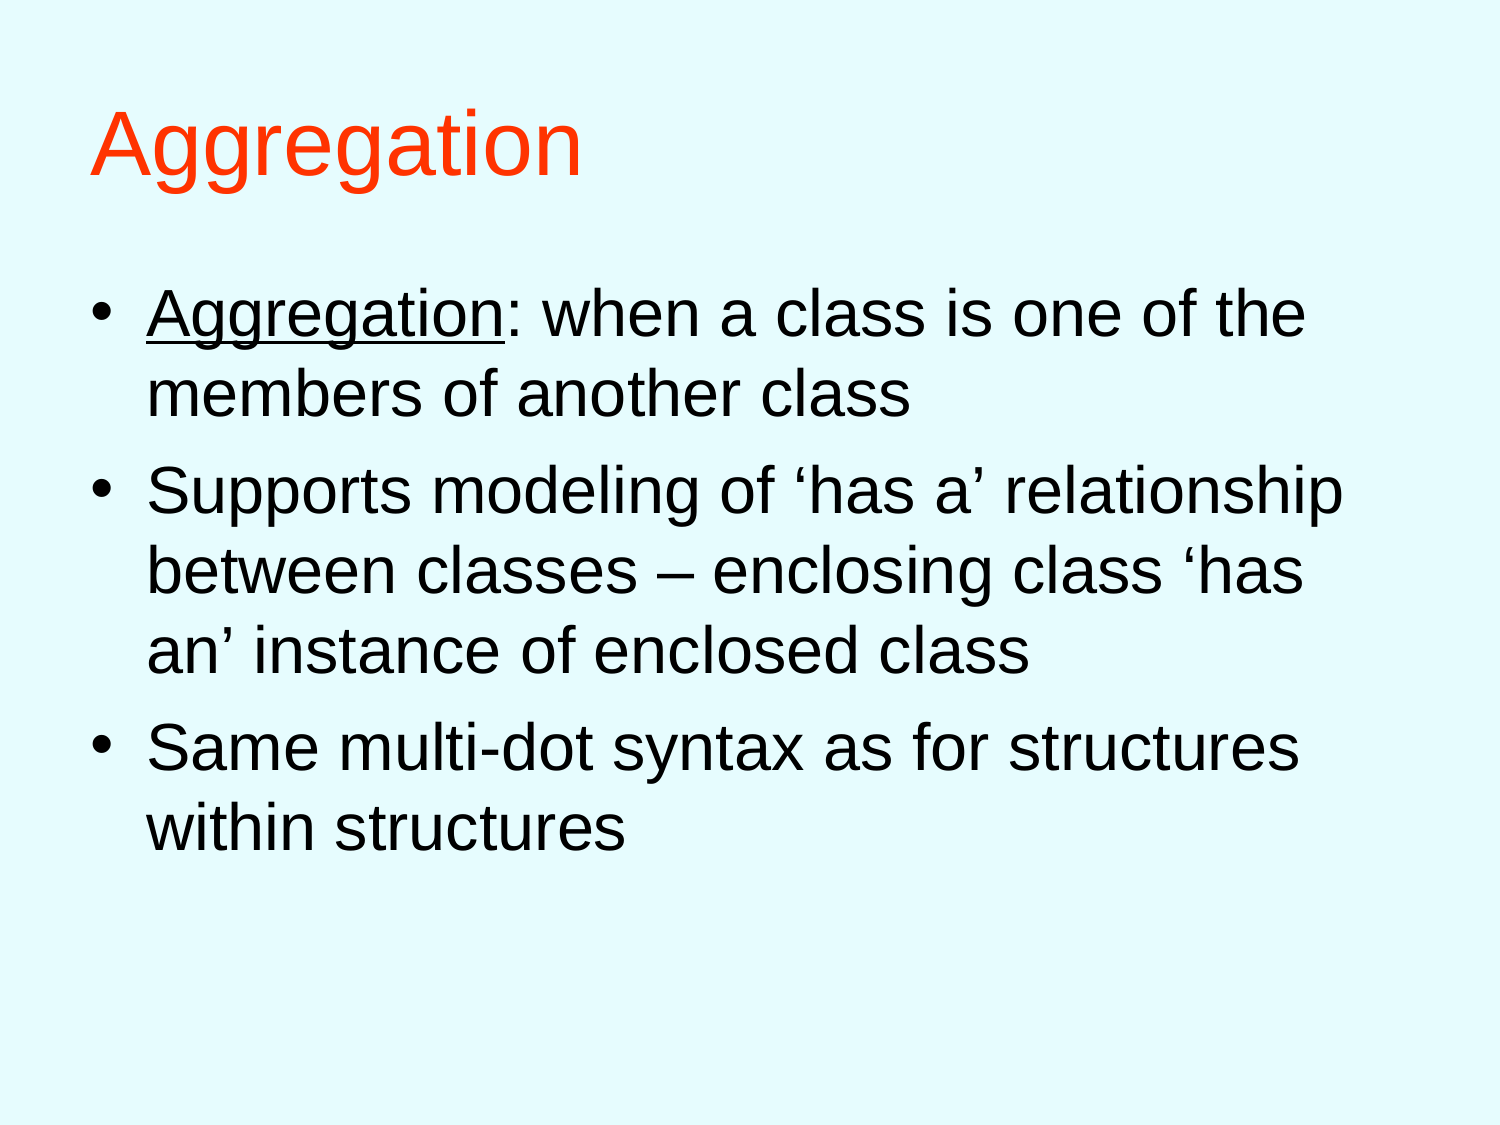

# Aggregation
Aggregation: when a class is one of the members of another class
Supports modeling of ‘has a’ relationship between classes – enclosing class ‘has an’ instance of enclosed class
Same multi-dot syntax as for structures within structures